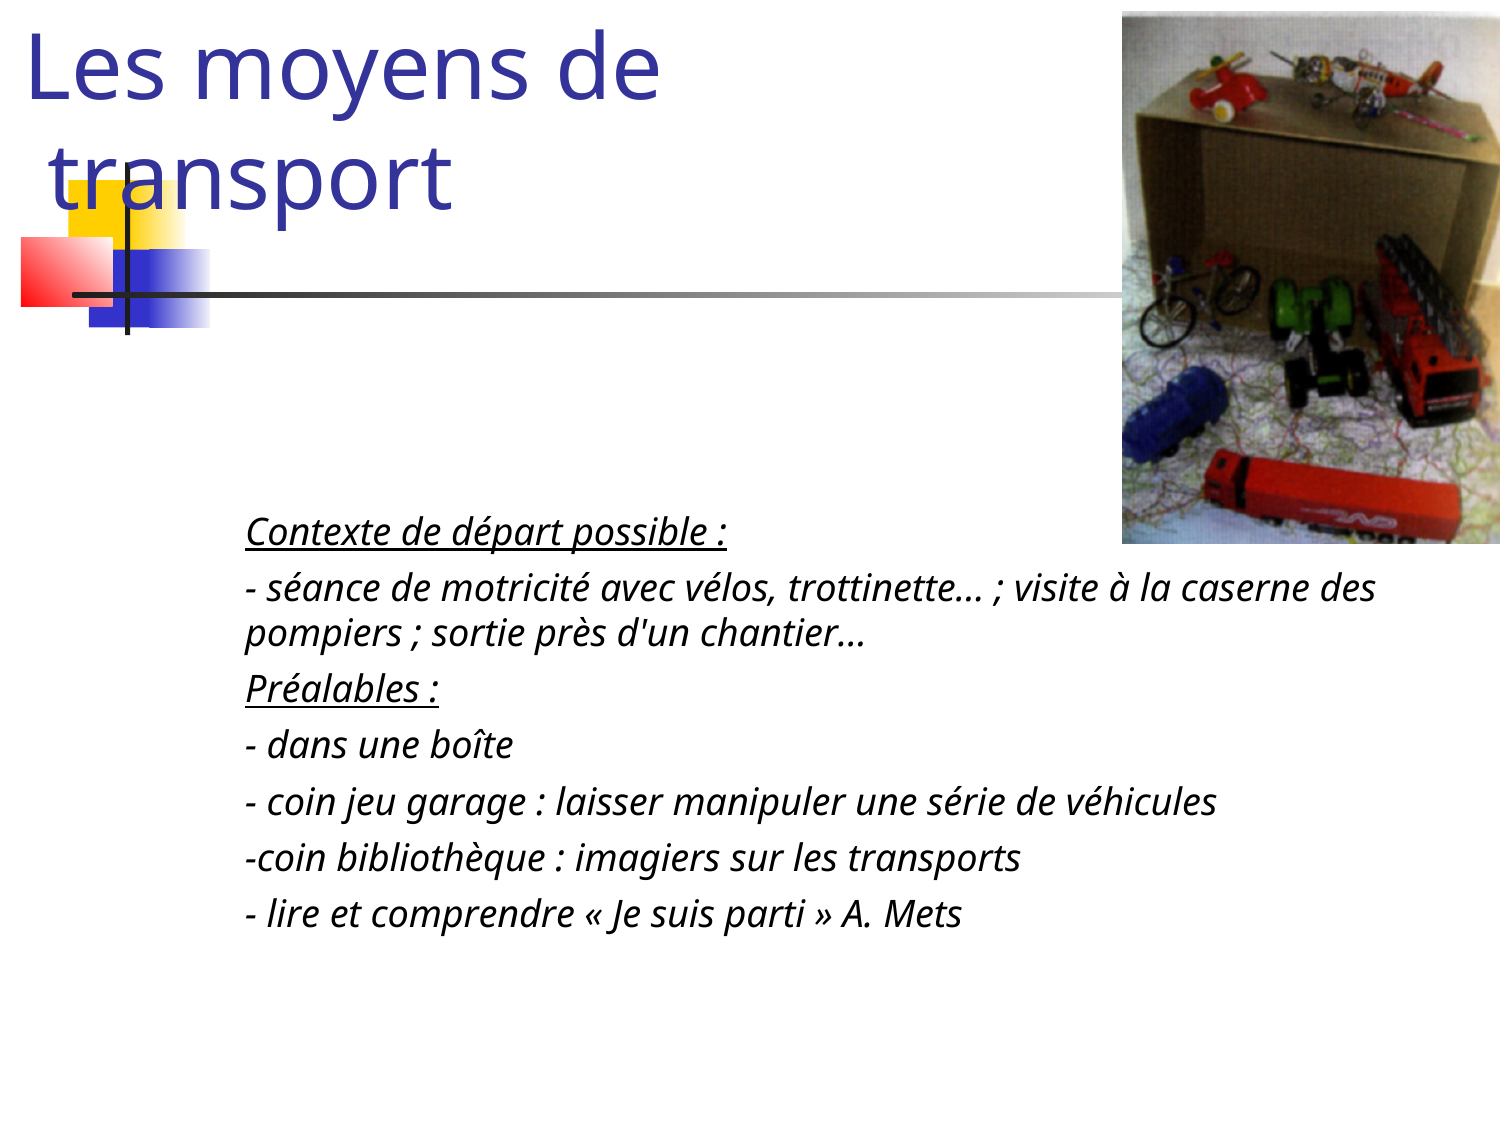

# Les moyens de transport
Contexte de départ possible :
- séance de motricité avec vélos, trottinette... ; visite à la caserne des pompiers ; sortie près d'un chantier...
Préalables :
- dans une boîte
- coin jeu garage : laisser manipuler une série de véhicules
-coin bibliothèque : imagiers sur les transports
- lire et comprendre « Je suis parti » A. Mets